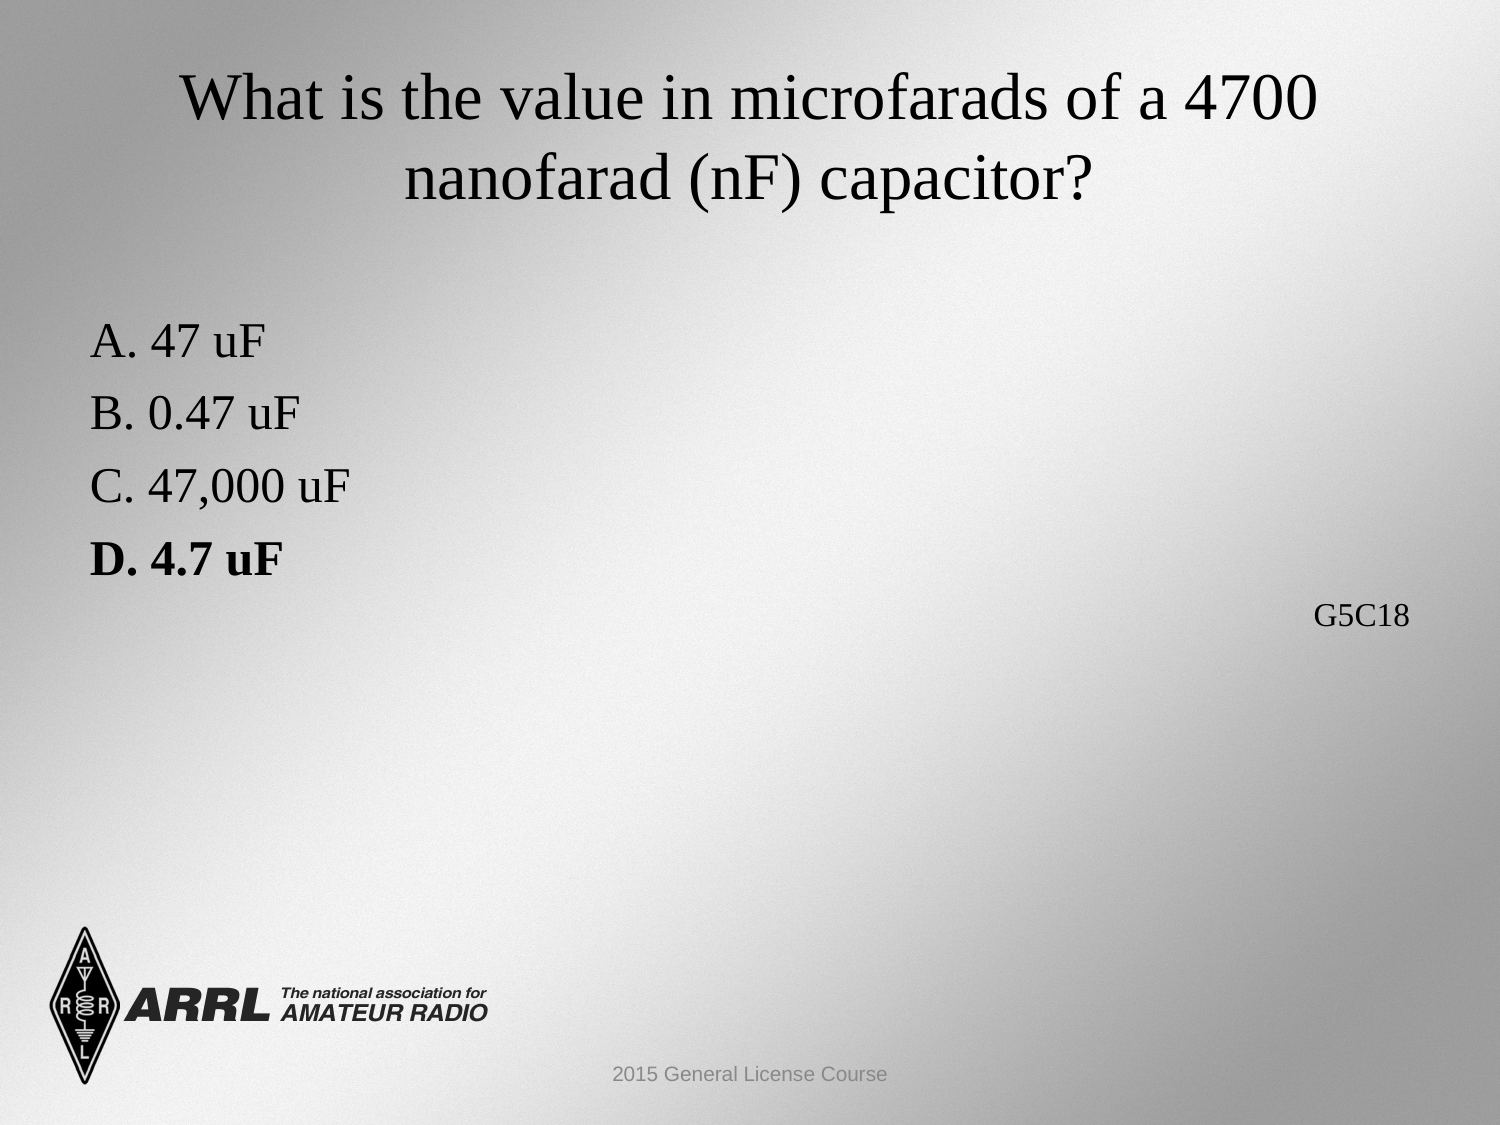

# What is the value in microfarads of a 4700 nanofarad (nF) capacitor?
A. 47 uF
B. 0.47 uF
C. 47,000 uF
D. 4.7 uF
 G5C18
2015 General License Course